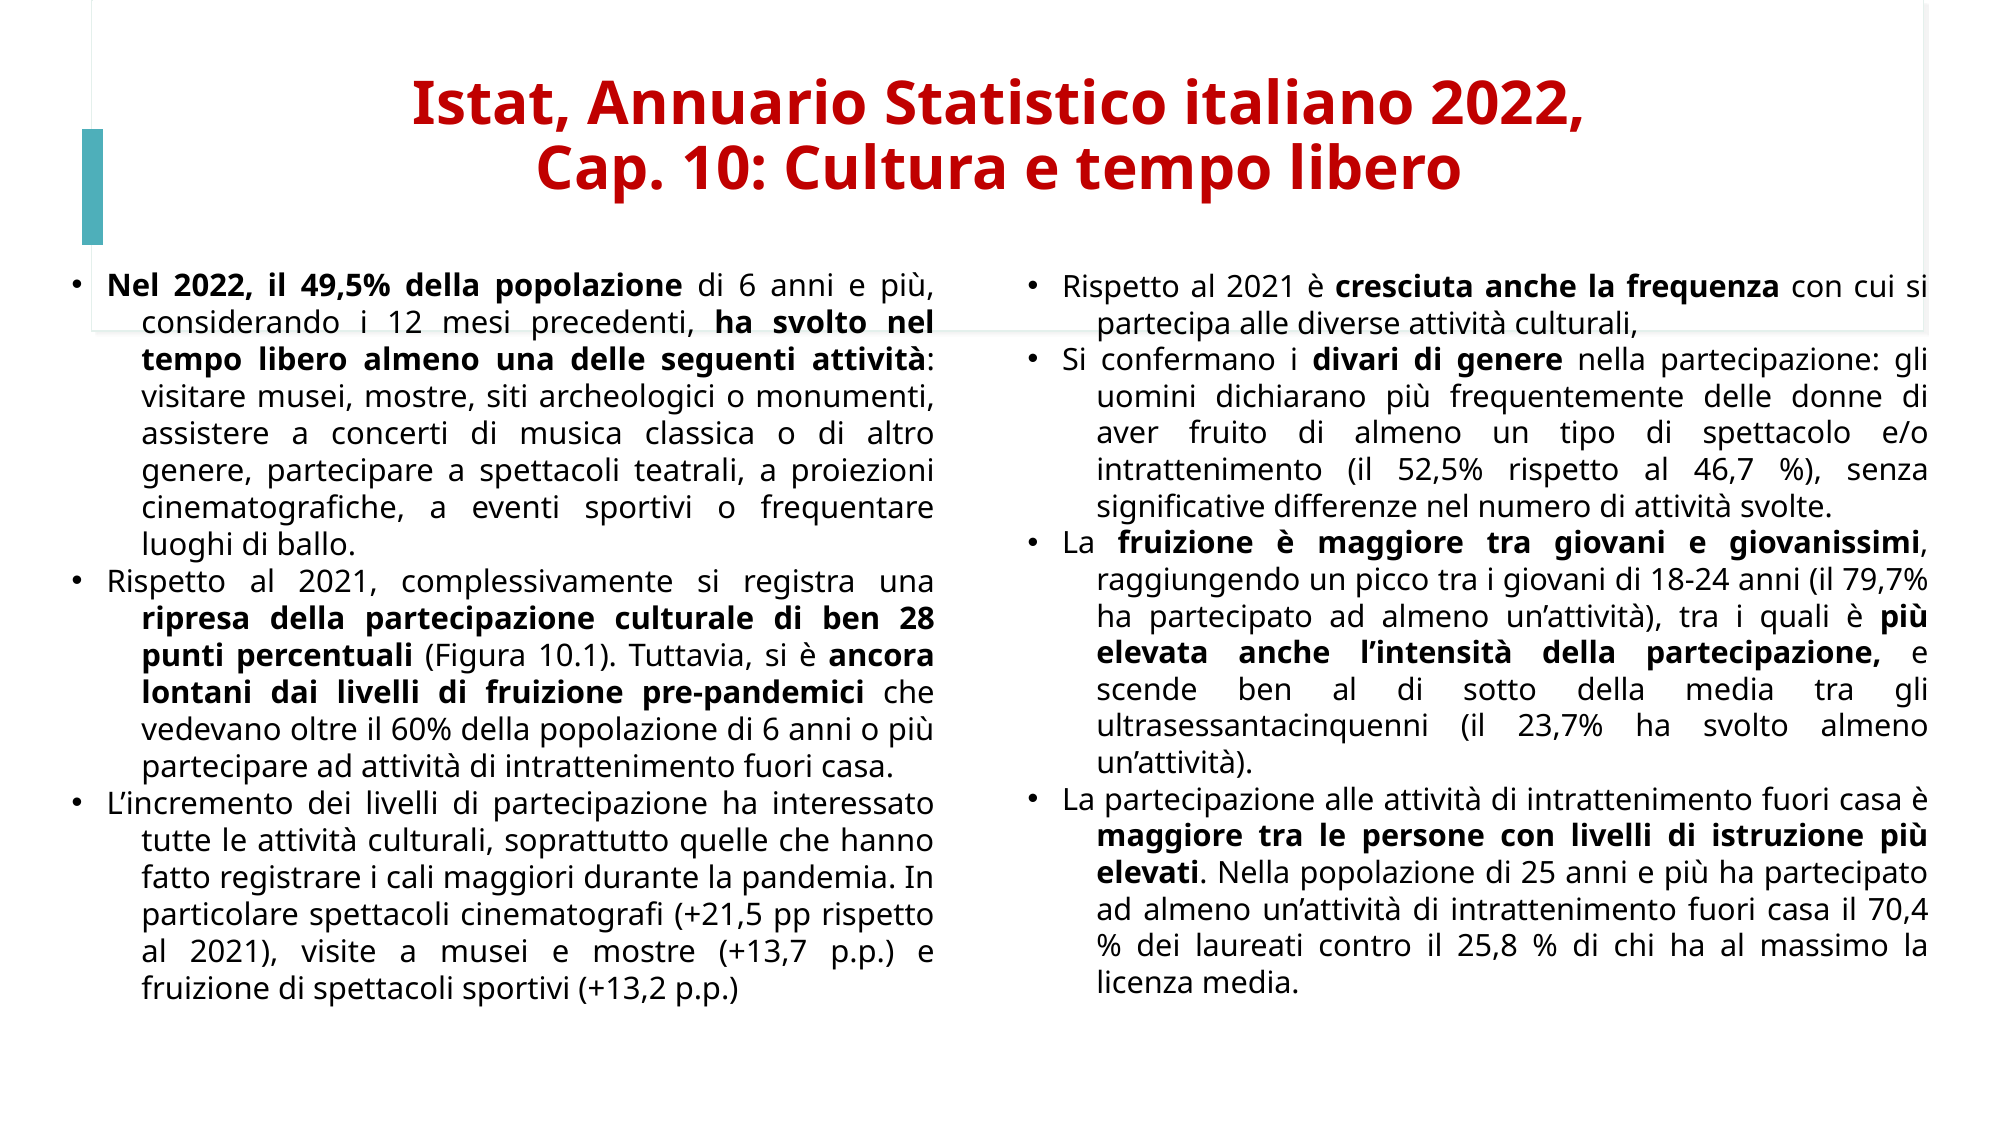

# Istat, Annuario Statistico italiano 2022, Cap. 10: Cultura e tempo libero
Nel 2022, il 49,5% della popolazione di 6 anni e più, considerando i 12 mesi precedenti, ha svolto nel tempo libero almeno una delle seguenti attività: visitare musei, mostre, siti archeologici o monumenti, assistere a concerti di musica classica o di altro genere, partecipare a spettacoli teatrali, a proiezioni cinematografiche, a eventi sportivi o frequentare luoghi di ballo.
Rispetto al 2021, complessivamente si registra una ripresa della partecipazione culturale di ben 28 punti percentuali (Figura 10.1). Tuttavia, si è ancora lontani dai livelli di fruizione pre-pandemici che vedevano oltre il 60% della popolazione di 6 anni o più partecipare ad attività di intrattenimento fuori casa.
L’incremento dei livelli di partecipazione ha interessato tutte le attività culturali, soprattutto quelle che hanno fatto registrare i cali maggiori durante la pandemia. In particolare spettacoli cinematografi (+21,5 pp rispetto al 2021), visite a musei e mostre (+13,7 p.p.) e fruizione di spettacoli sportivi (+13,2 p.p.)
Rispetto al 2021 è cresciuta anche la frequenza con cui si partecipa alle diverse attività culturali,
Si confermano i divari di genere nella partecipazione: gli uomini dichiarano più frequentemente delle donne di aver fruito di almeno un tipo di spettacolo e/o intrattenimento (il 52,5% rispetto al 46,7 %), senza significative differenze nel numero di attività svolte.
La fruizione è maggiore tra giovani e giovanissimi, raggiungendo un picco tra i giovani di 18-24 anni (il 79,7% ha partecipato ad almeno un’attività), tra i quali è più elevata anche l’intensità della partecipazione, e scende ben al di sotto della media tra gli ultrasessantacinquenni (il 23,7% ha svolto almeno un’attività).
La partecipazione alle attività di intrattenimento fuori casa è maggiore tra le persone con livelli di istruzione più elevati. Nella popolazione di 25 anni e più ha partecipato ad almeno un’attività di intrattenimento fuori casa il 70,4 % dei laureati contro il 25,8 % di chi ha al massimo la licenza media.